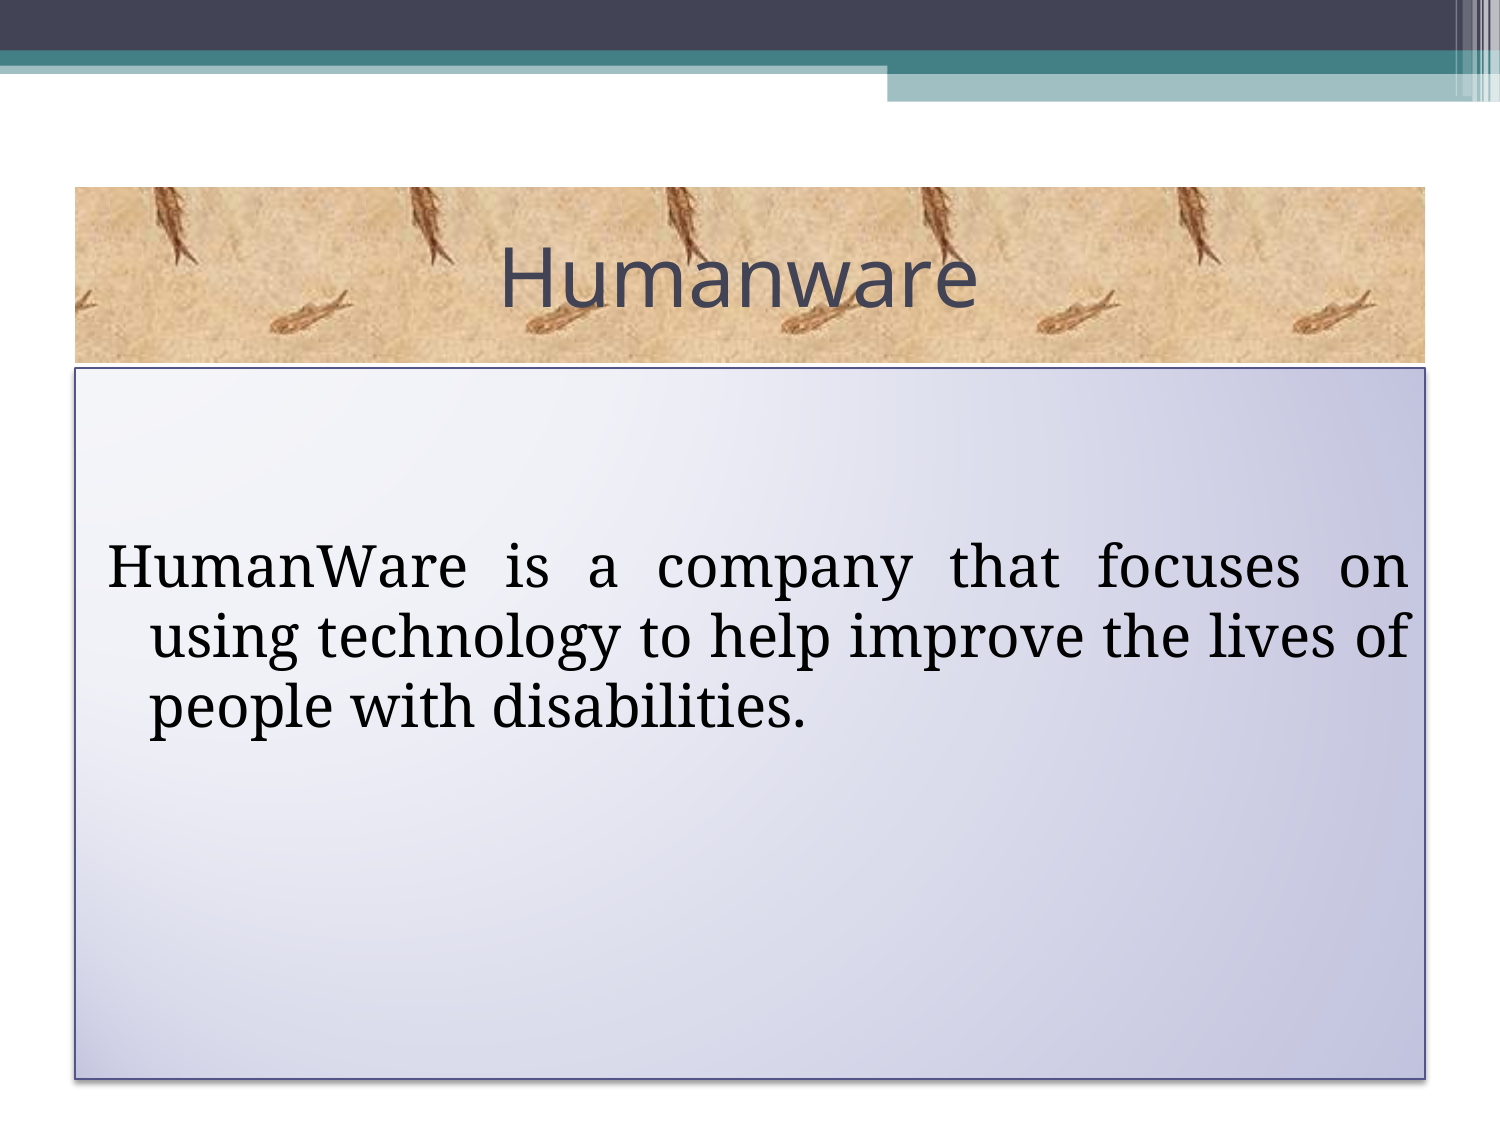

# Humanware
HumanWare is a company that focuses on using technology to help improve the lives of people with disabilities.